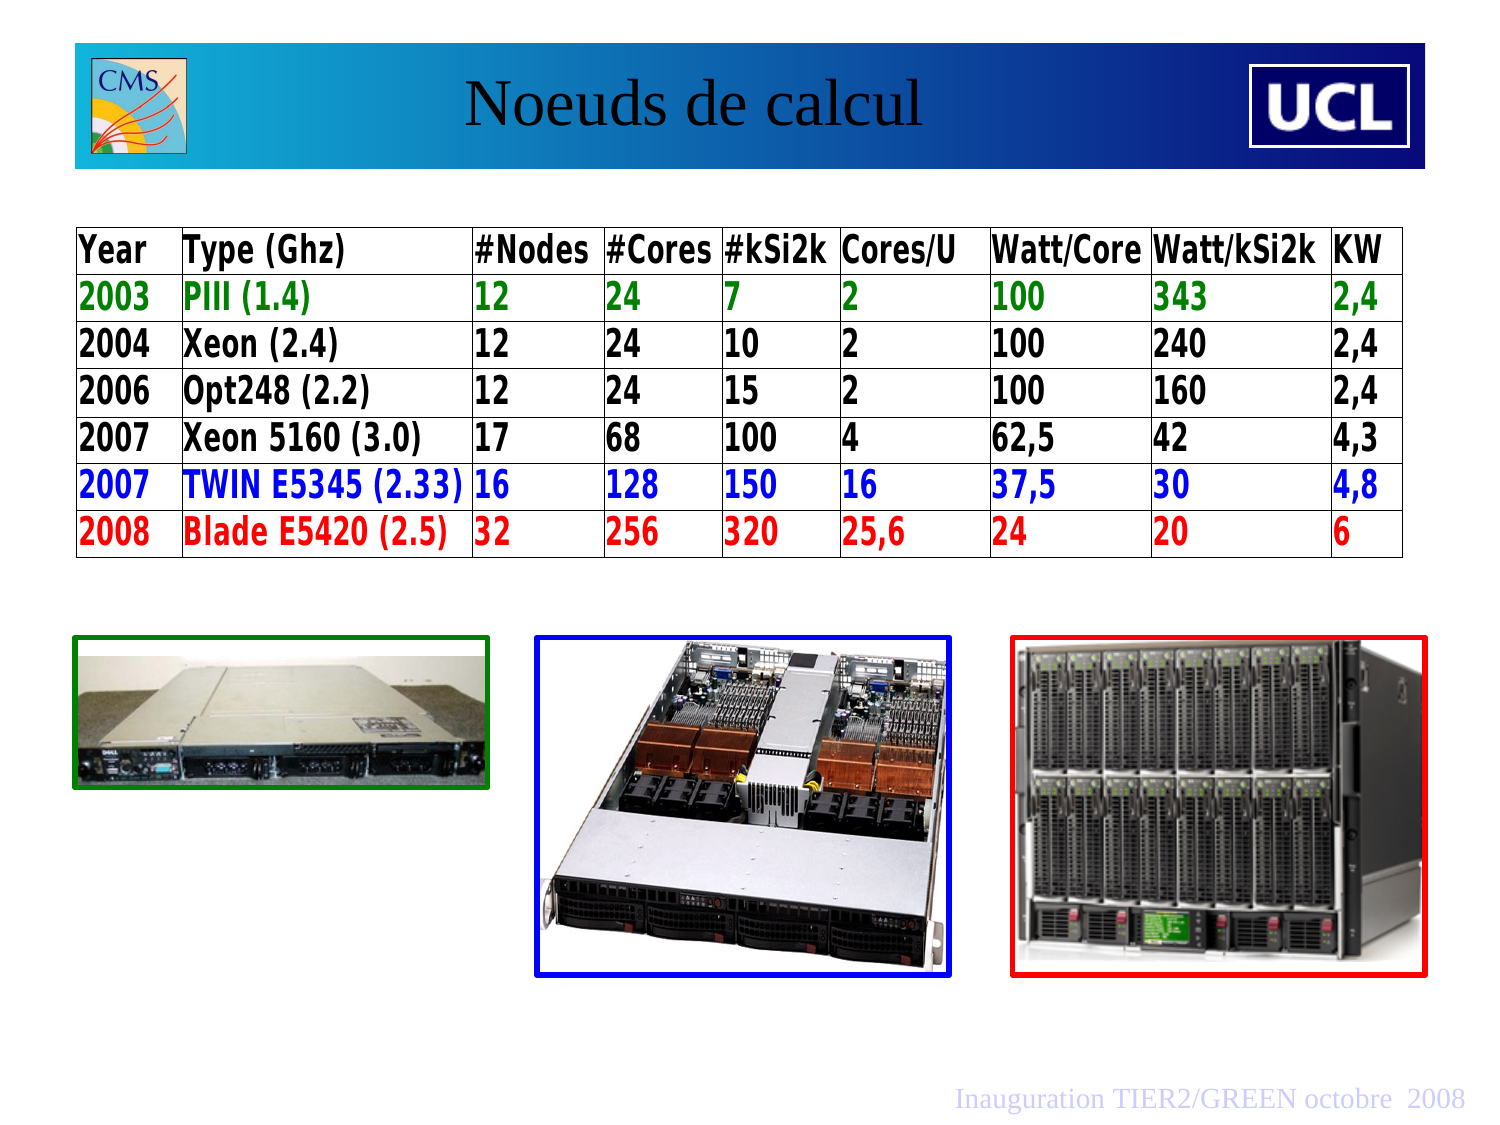

Noeuds de calcul
Inauguration TIER2/GREEN octobre 2008